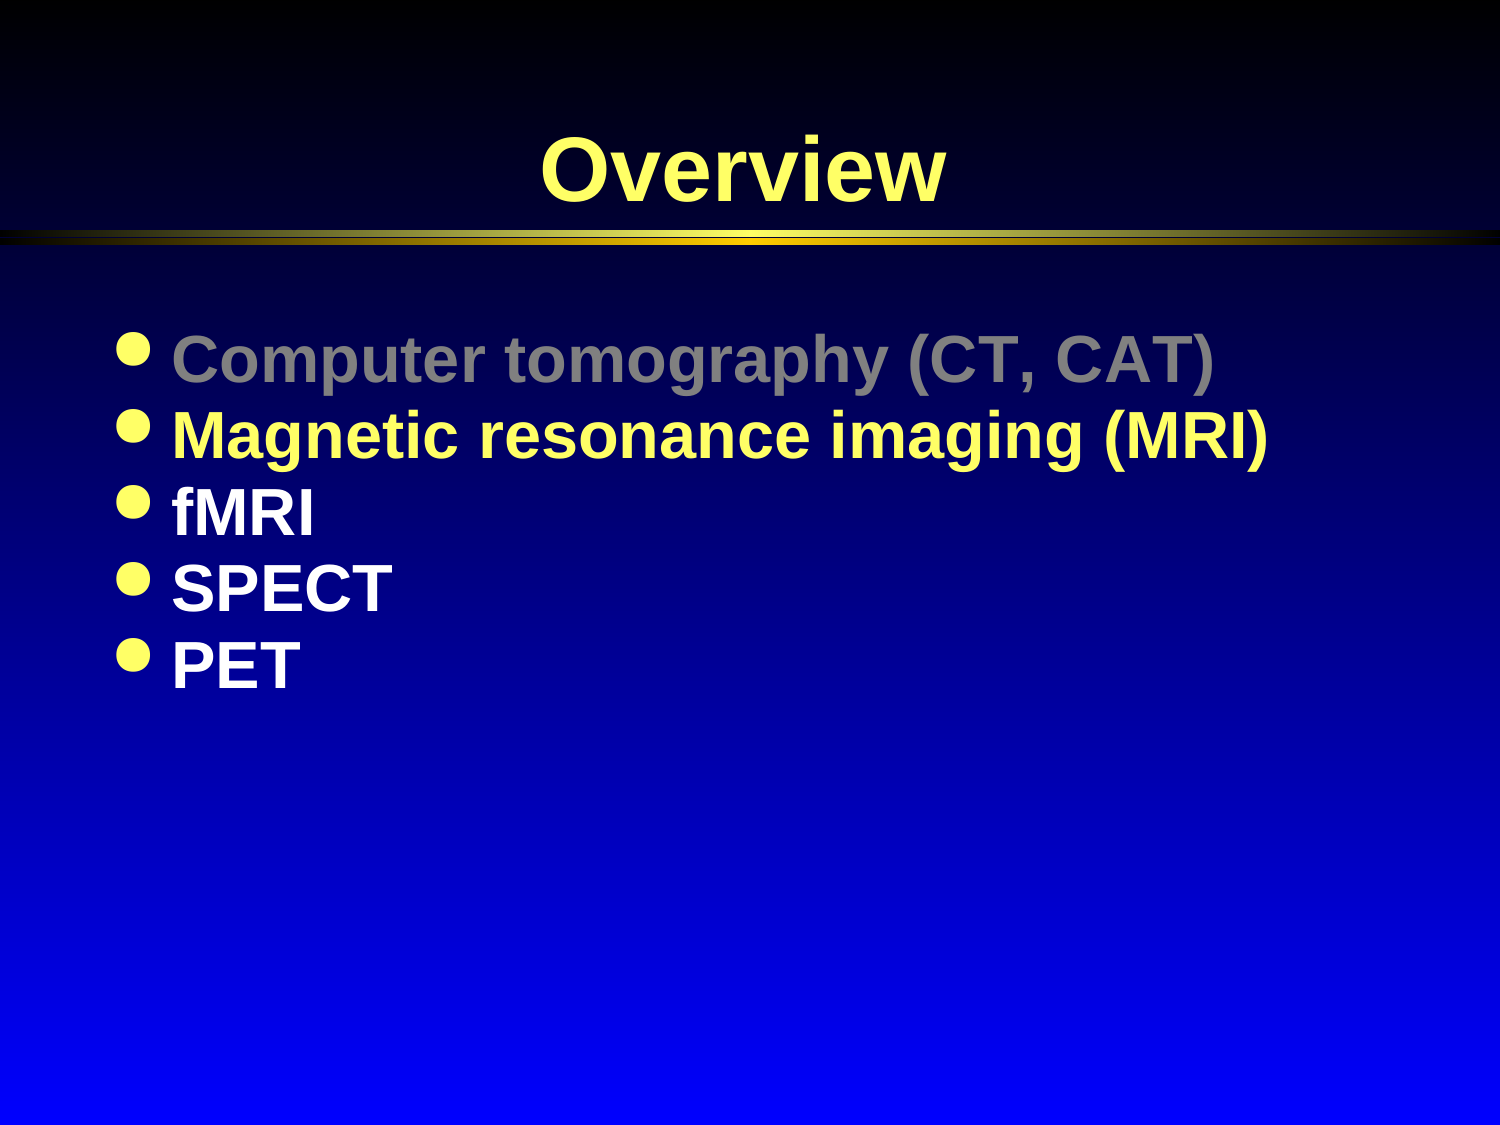

# Overview
Computer tomography (CT, CAT)
Magnetic resonance imaging (MRI)
fMRI
SPECT
PET